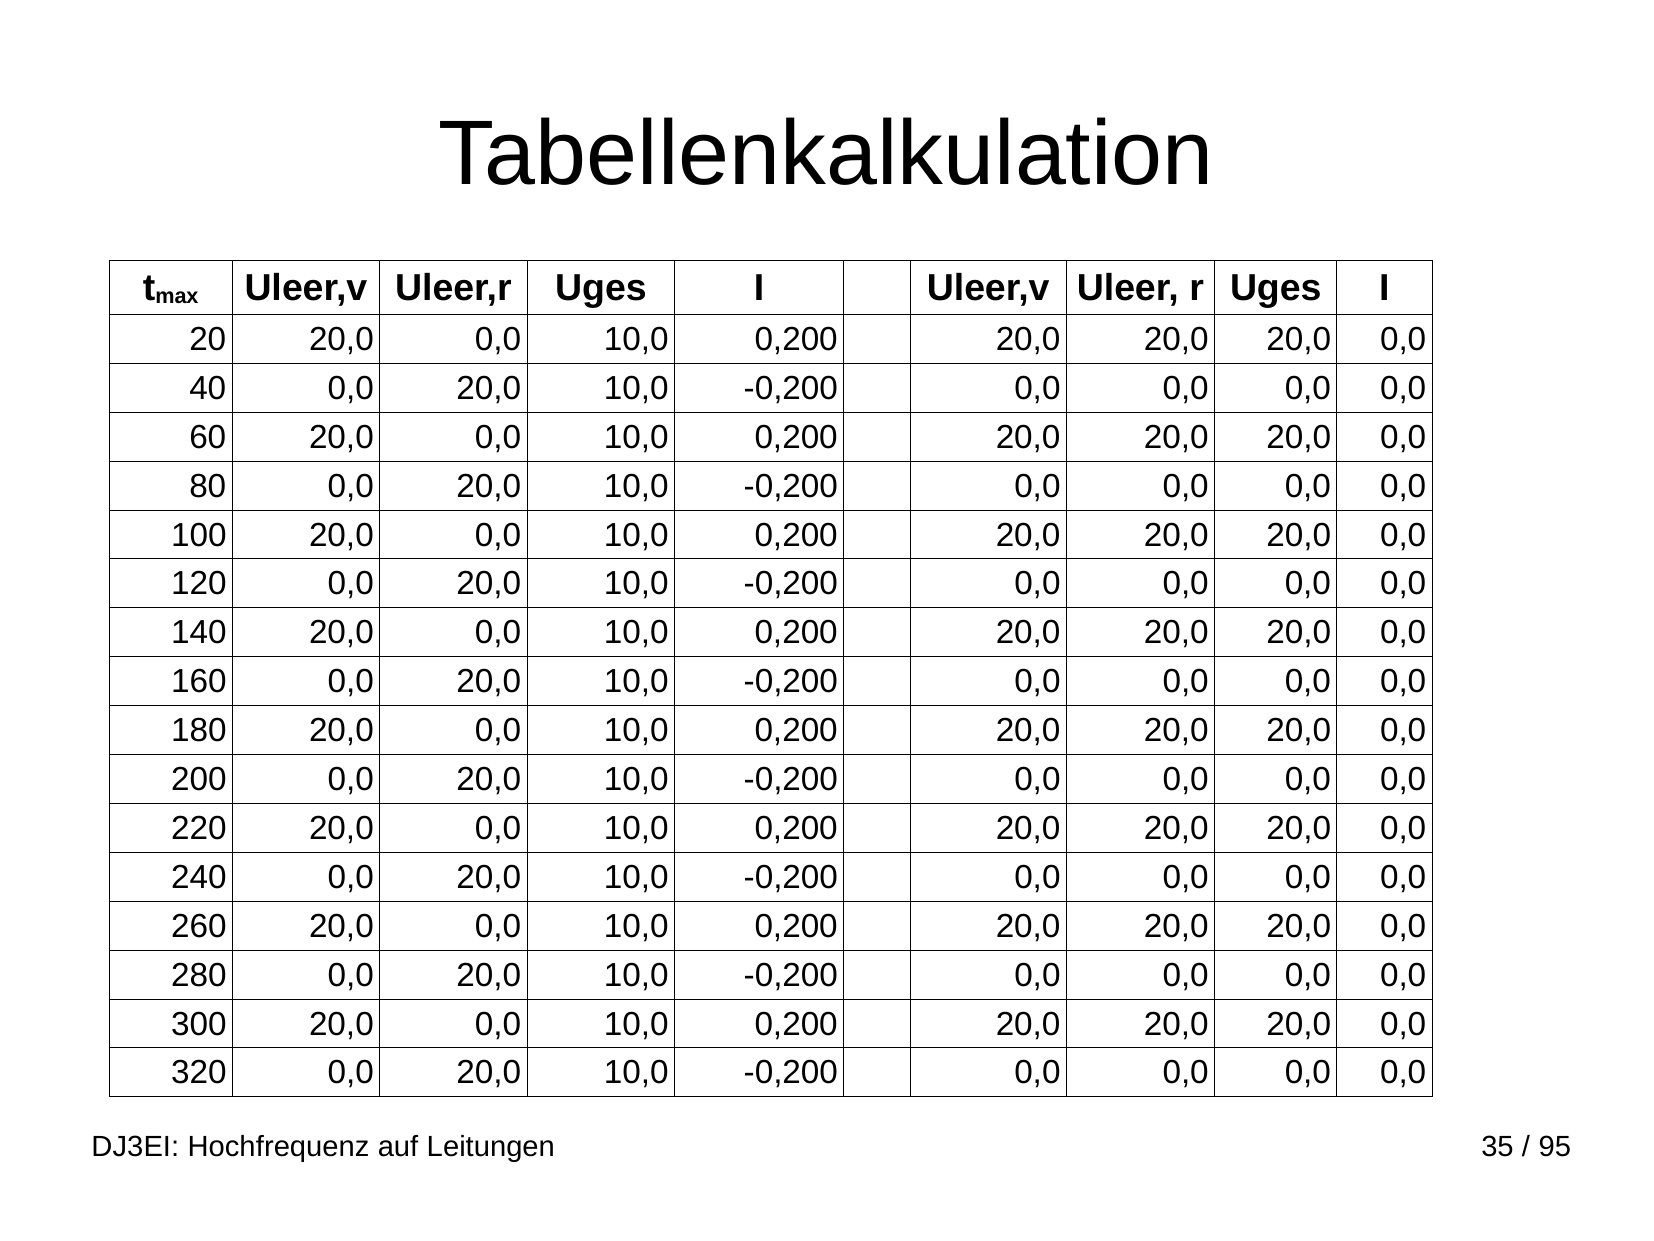

# Tabellenkalkulation
| tmax | Uleer,v | Uleer,r | Uges | I | | Uleer,v | Uleer, r | Uges | I |
| --- | --- | --- | --- | --- | --- | --- | --- | --- | --- |
| 20 | 20,0 | 0,0 | 10,0 | 0,200 | | 20,0 | 20,0 | 20,0 | 0,0 |
| 40 | 0,0 | 20,0 | 10,0 | -0,200 | | 0,0 | 0,0 | 0,0 | 0,0 |
| 60 | 20,0 | 0,0 | 10,0 | 0,200 | | 20,0 | 20,0 | 20,0 | 0,0 |
| 80 | 0,0 | 20,0 | 10,0 | -0,200 | | 0,0 | 0,0 | 0,0 | 0,0 |
| 100 | 20,0 | 0,0 | 10,0 | 0,200 | | 20,0 | 20,0 | 20,0 | 0,0 |
| 120 | 0,0 | 20,0 | 10,0 | -0,200 | | 0,0 | 0,0 | 0,0 | 0,0 |
| 140 | 20,0 | 0,0 | 10,0 | 0,200 | | 20,0 | 20,0 | 20,0 | 0,0 |
| 160 | 0,0 | 20,0 | 10,0 | -0,200 | | 0,0 | 0,0 | 0,0 | 0,0 |
| 180 | 20,0 | 0,0 | 10,0 | 0,200 | | 20,0 | 20,0 | 20,0 | 0,0 |
| 200 | 0,0 | 20,0 | 10,0 | -0,200 | | 0,0 | 0,0 | 0,0 | 0,0 |
| 220 | 20,0 | 0,0 | 10,0 | 0,200 | | 20,0 | 20,0 | 20,0 | 0,0 |
| 240 | 0,0 | 20,0 | 10,0 | -0,200 | | 0,0 | 0,0 | 0,0 | 0,0 |
| 260 | 20,0 | 0,0 | 10,0 | 0,200 | | 20,0 | 20,0 | 20,0 | 0,0 |
| 280 | 0,0 | 20,0 | 10,0 | -0,200 | | 0,0 | 0,0 | 0,0 | 0,0 |
| 300 | 20,0 | 0,0 | 10,0 | 0,200 | | 20,0 | 20,0 | 20,0 | 0,0 |
| 320 | 0,0 | 20,0 | 10,0 | -0,200 | | 0,0 | 0,0 | 0,0 | 0,0 |